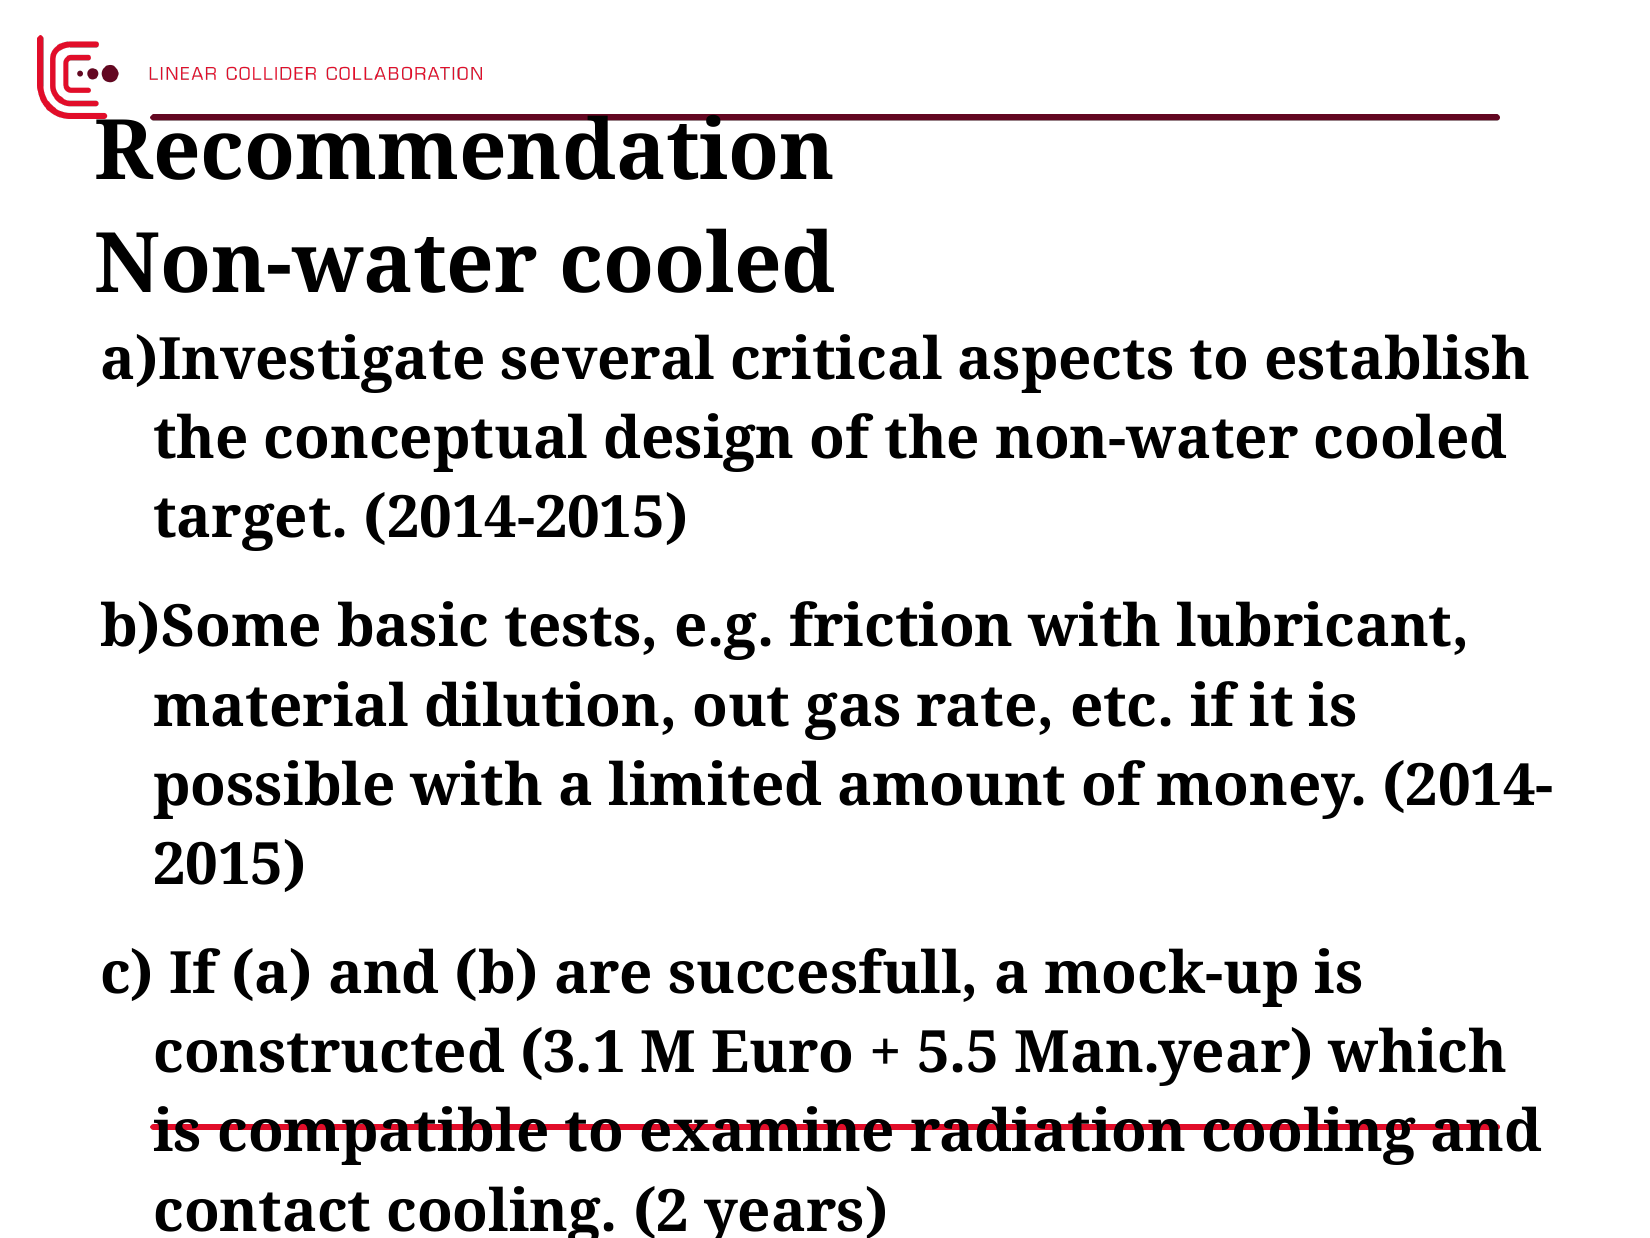

# Recommendation Non-water cooled
Investigate several critical aspects to establish the conceptual design of the non-water cooled target. (2014-2015)
Some basic tests, e.g. friction with lubricant, material dilution, out gas rate, etc. if it is possible with a limited amount of money. (2014-2015)
 If (a) and (b) are succesfull, a mock-up is constructed (3.1 M Euro + 5.5 Man.year) which is compatible to examine radiation cooling and contact cooling. (2 years)